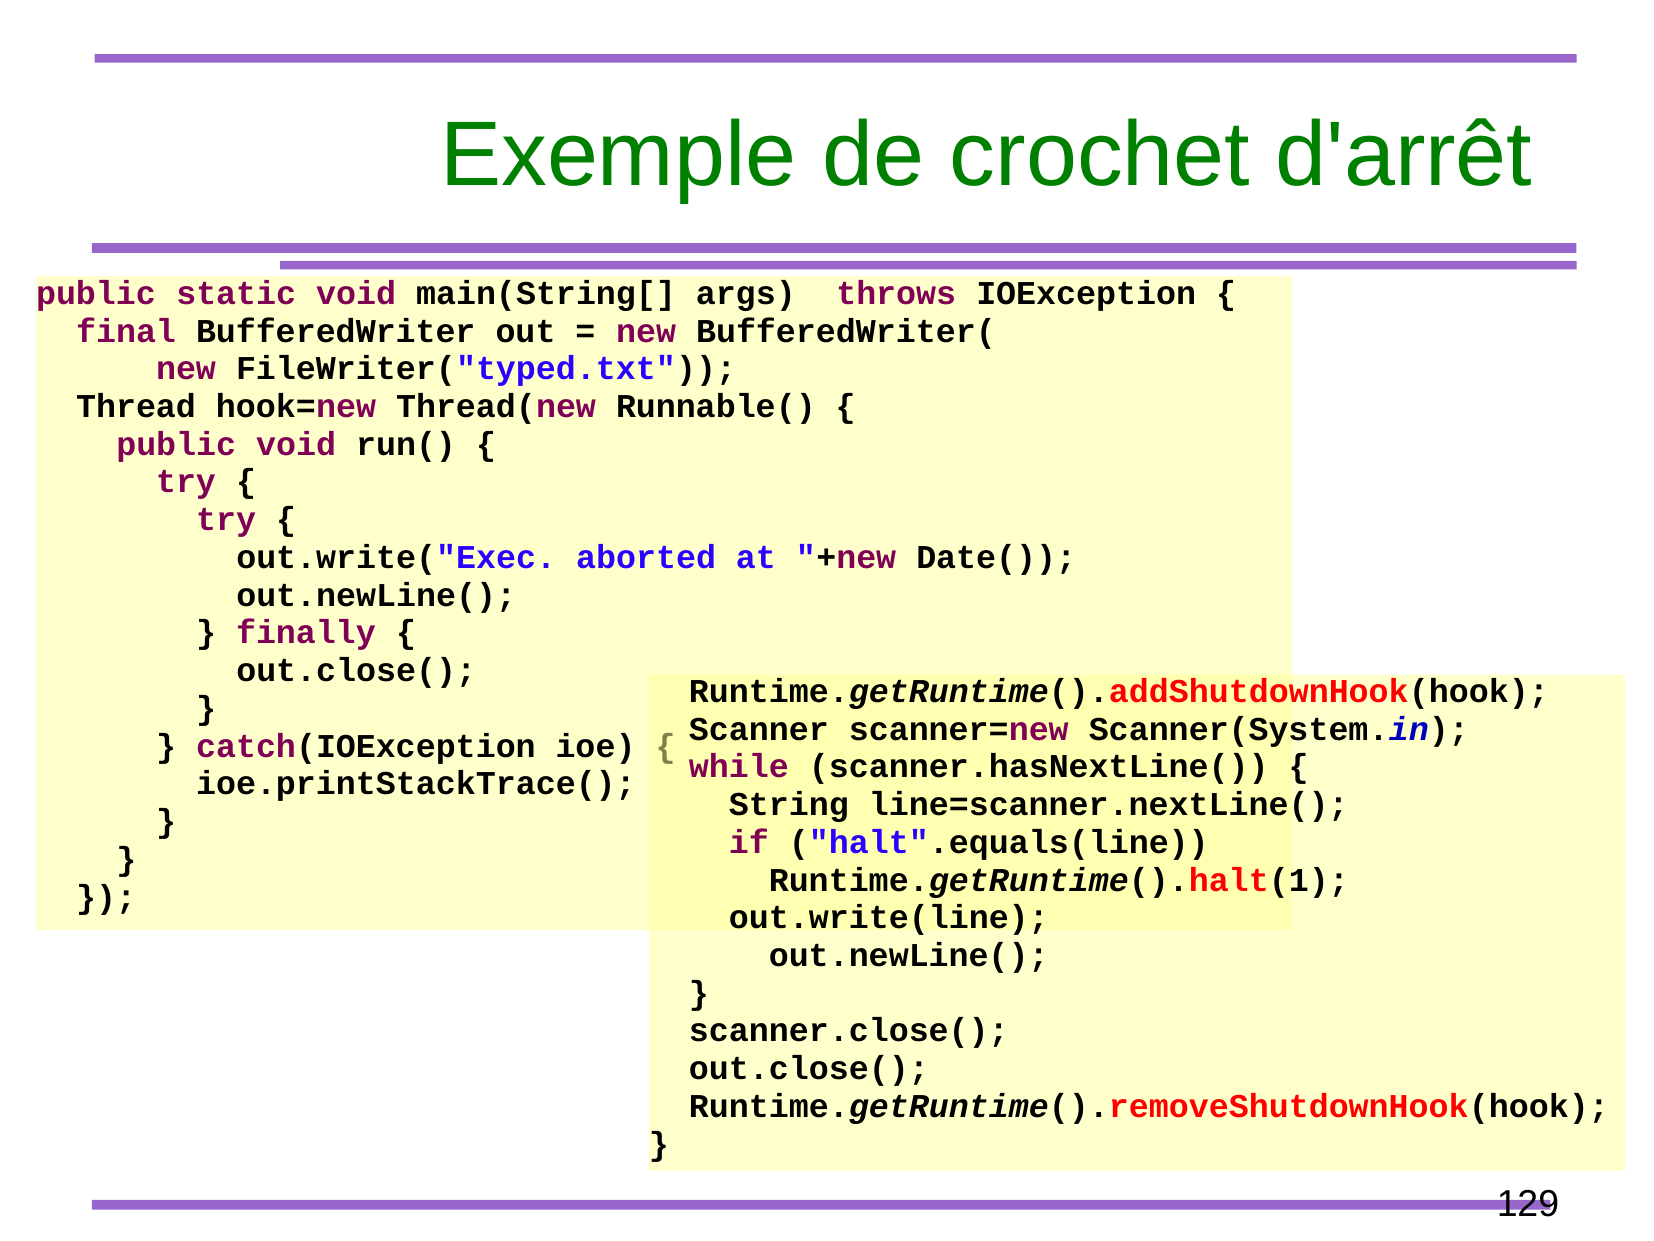

# Exemple de crochet d'arrêt
public static void main(String[] args) throws IOException {
 final BufferedWriter out = new BufferedWriter(
 new FileWriter("typed.txt"));
 Thread hook=new Thread(new Runnable() {
 public void run() {
 try {
 try {
 out.write("Exec. aborted at "+new Date());
 out.newLine();
 } finally {
 out.close();
 }
 } catch(IOException ioe) {
 ioe.printStackTrace();
 }
 }
 });
 Runtime.getRuntime().addShutdownHook(hook);
 Scanner scanner=new Scanner(System.in);
 while (scanner.hasNextLine()) {
 String line=scanner.nextLine();
 if ("halt".equals(line))
 Runtime.getRuntime().halt(1);
 out.write(line);
 out.newLine();
 }
 scanner.close();
 out.close();
 Runtime.getRuntime().removeShutdownHook(hook);
}